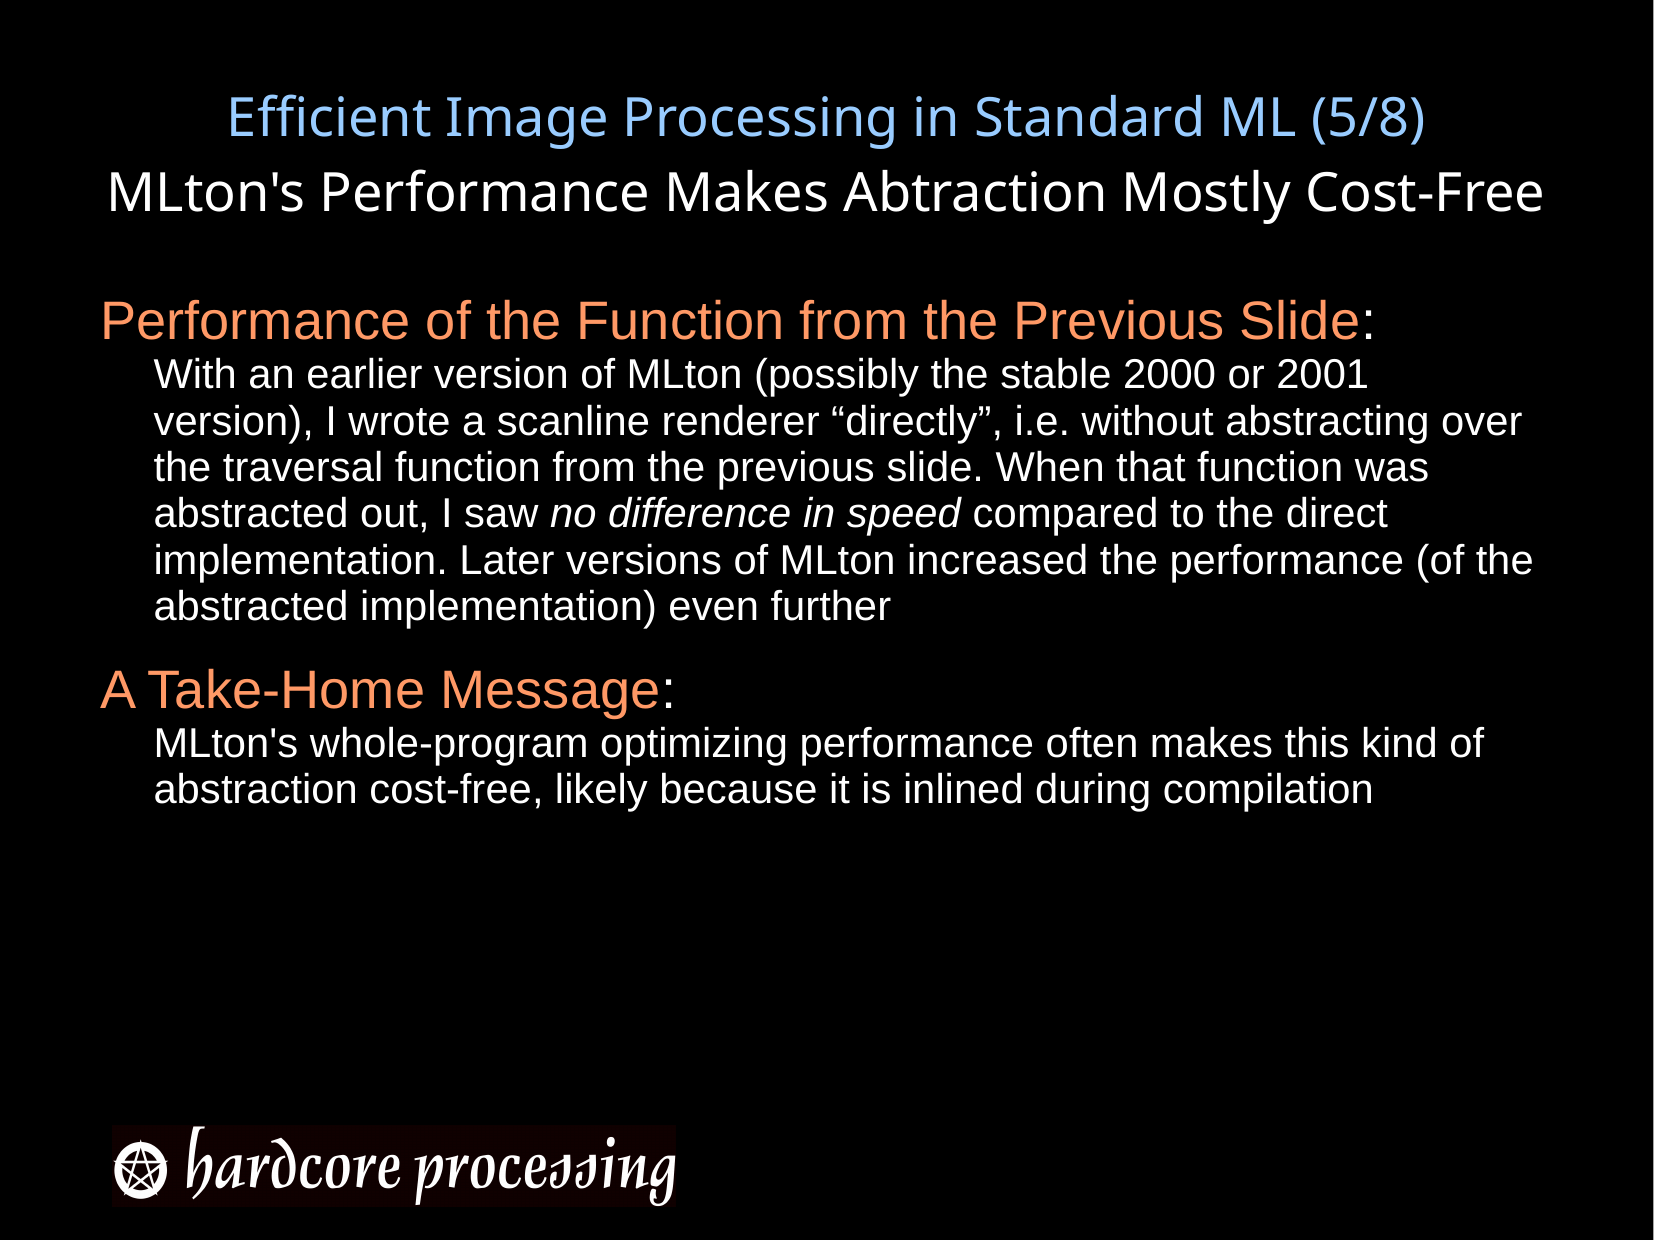

# Efficient Image Processing in Standard ML (5/8) MLton's Performance Makes Abtraction Mostly Cost-Free
Performance of the Function from the Previous Slide:
With an earlier version of MLton (possibly the stable 2000 or 2001 version), I wrote a scanline renderer “directly”, i.e. without abstracting over the traversal function from the previous slide. When that function was abstracted out, I saw no difference in speed compared to the direct implementation. Later versions of MLton increased the performance (of the abstracted implementation) even further
A Take-Home Message:
MLton's whole-program optimizing performance often makes this kind of abstraction cost-free, likely because it is inlined during compilation